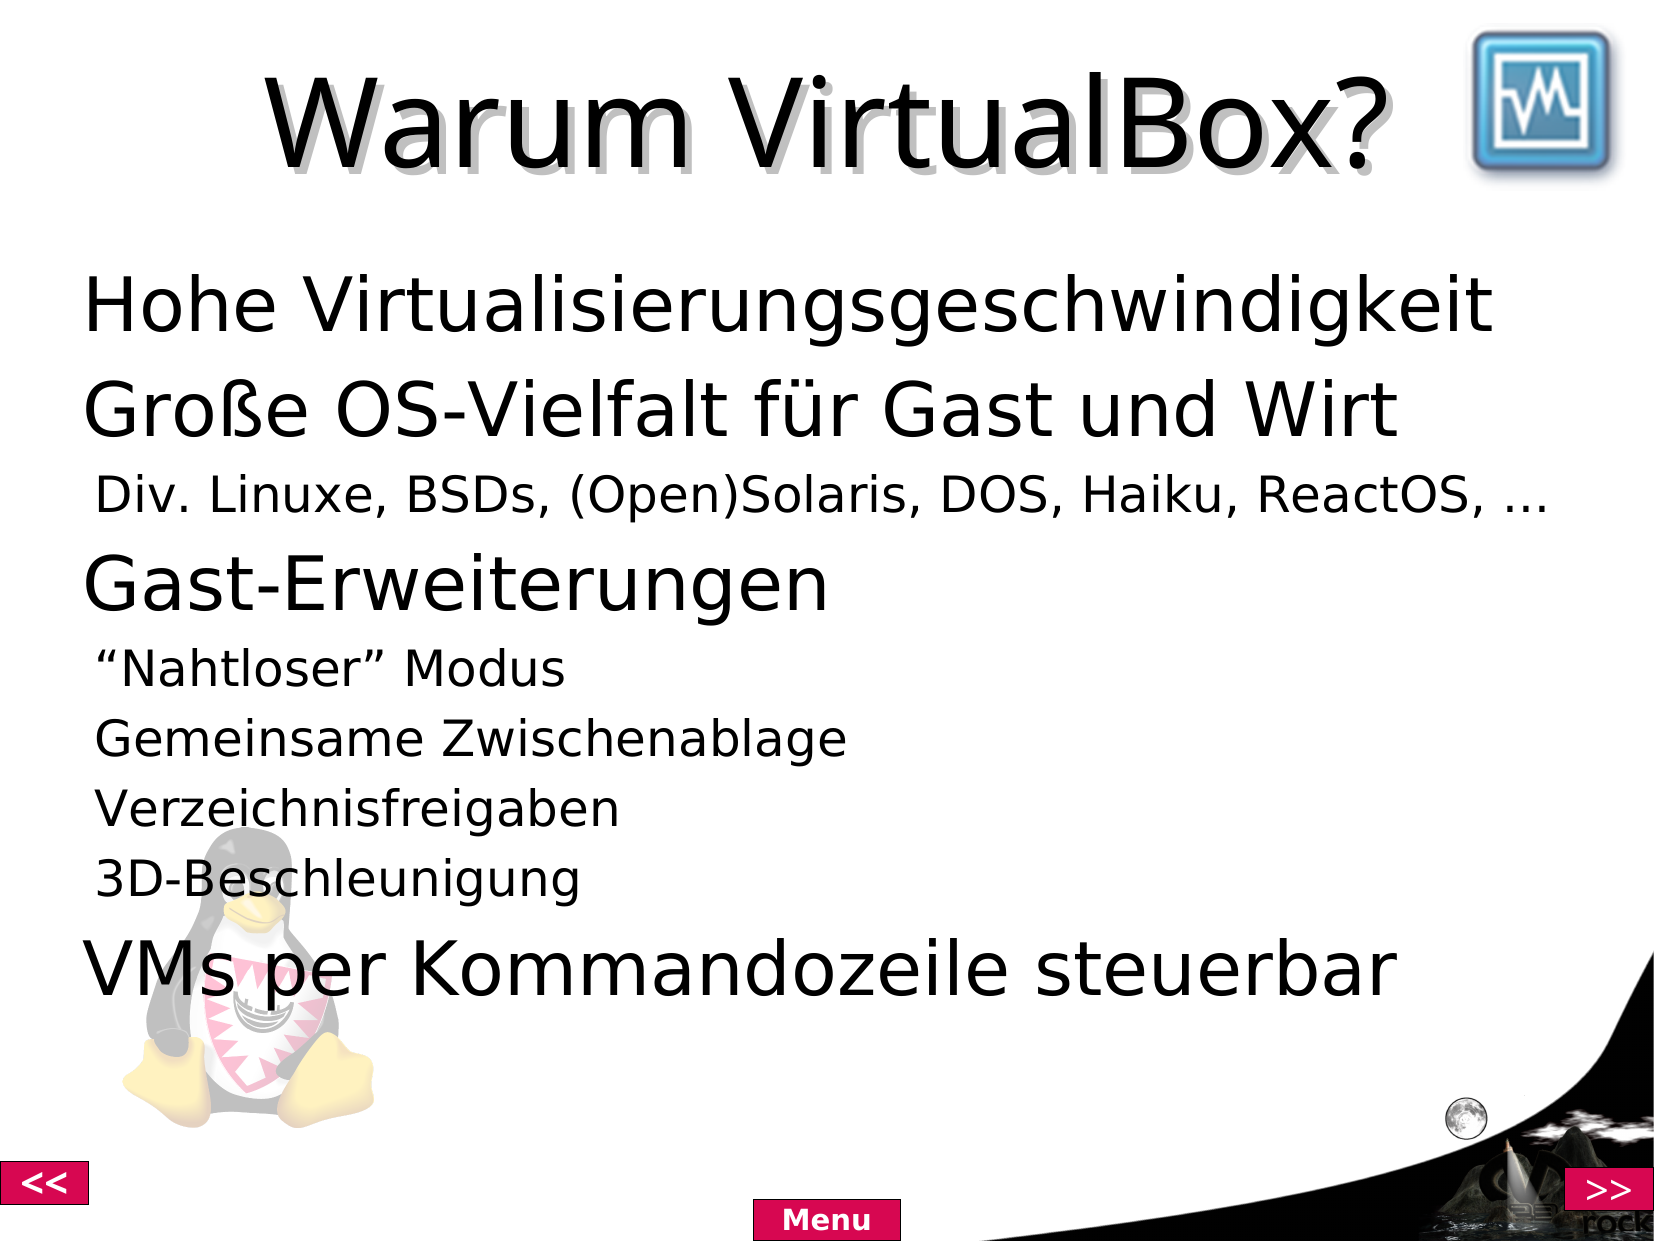

Warum VirtualBox?
 Hohe Virtualisierungsgeschwindigkeit
 Große OS-Vielfalt für Gast und Wirt
Div. Linuxe, BSDs, (Open)Solaris, DOS, Haiku, ReactOS, ...
 Gast-Erweiterungen
“Nahtloser” Modus
Gemeinsame Zwischenablage
Verzeichnisfreigaben
3D-Beschleunigung
 VMs per Kommandozeile steuerbar